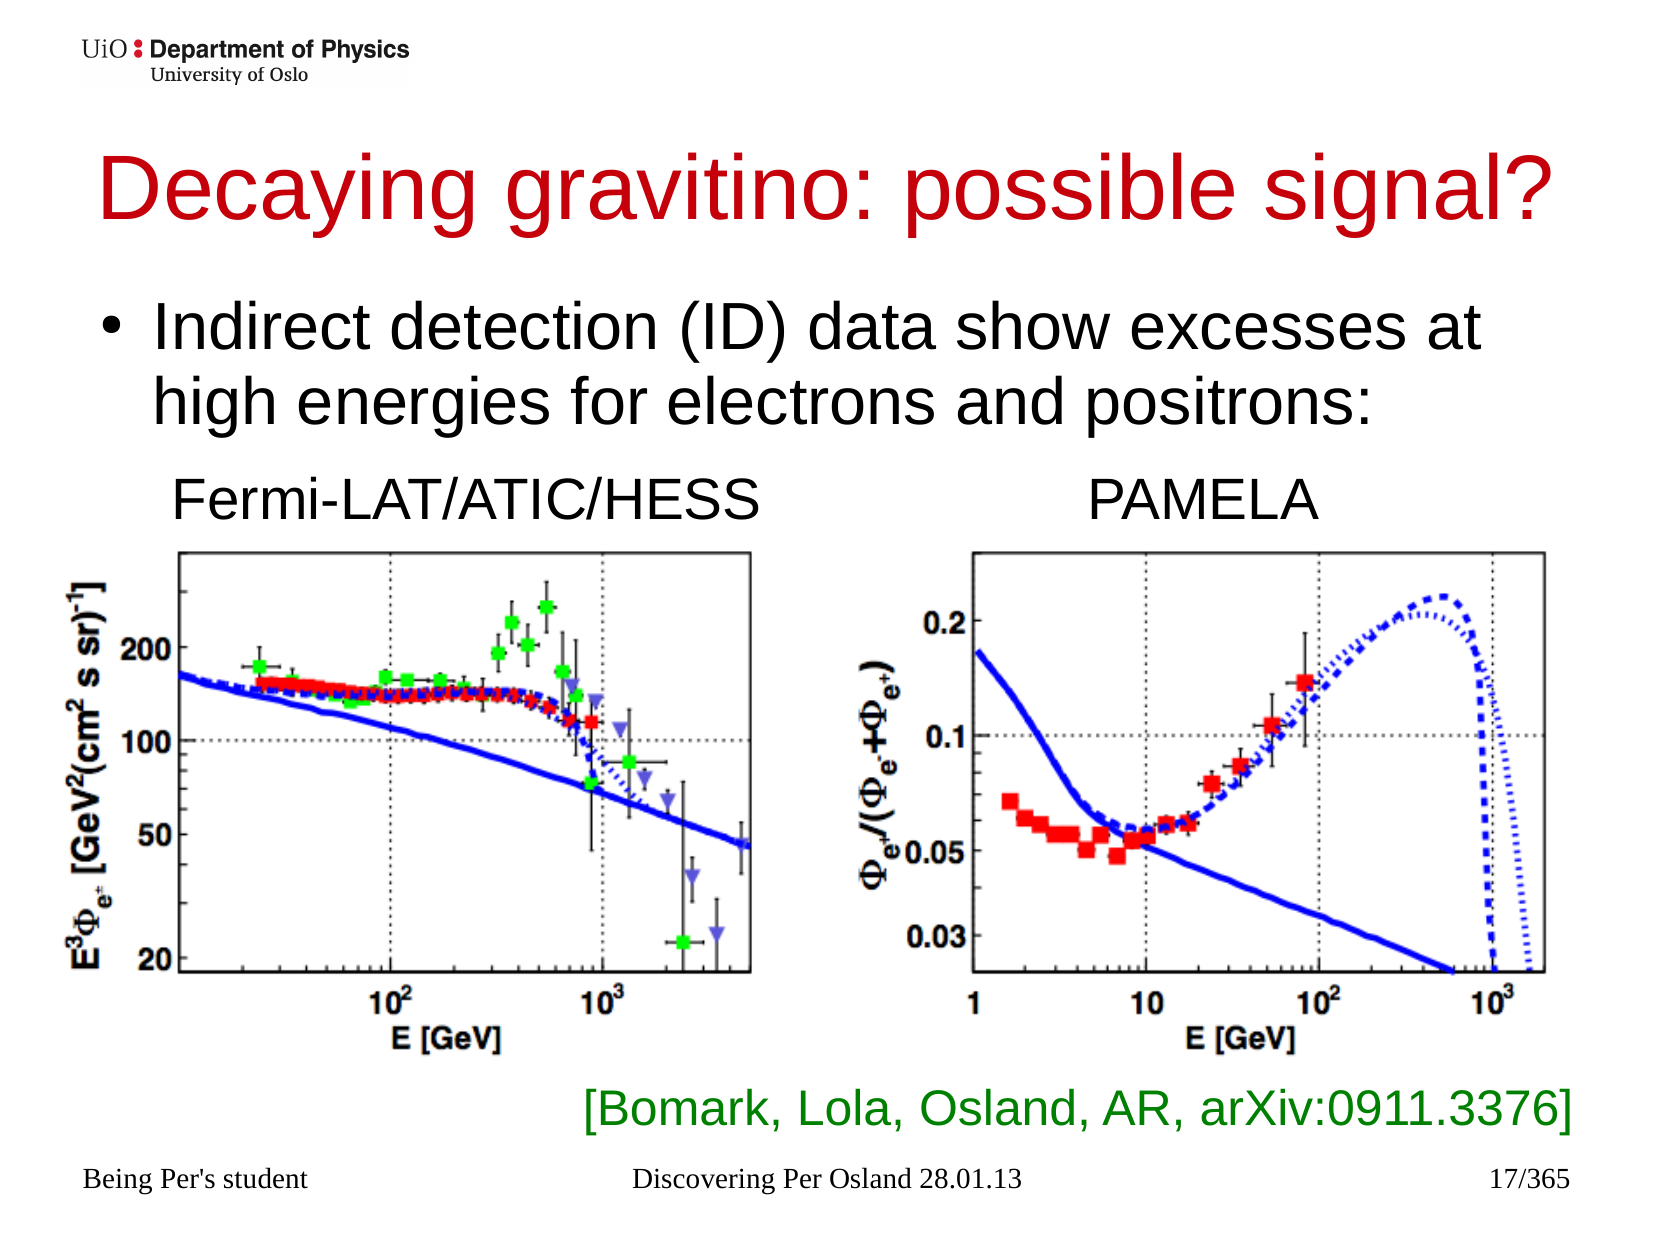

# Decaying gravitino: possible signal?
Indirect detection (ID) data show excesses at high energies for electrons and positrons:
Fermi-LAT/ATIC/HESS
PAMELA
[Bomark, Lola, Osland, AR, arXiv:0911.3376]
Being Per's student
Discovering Per Osland 28.01.13
17